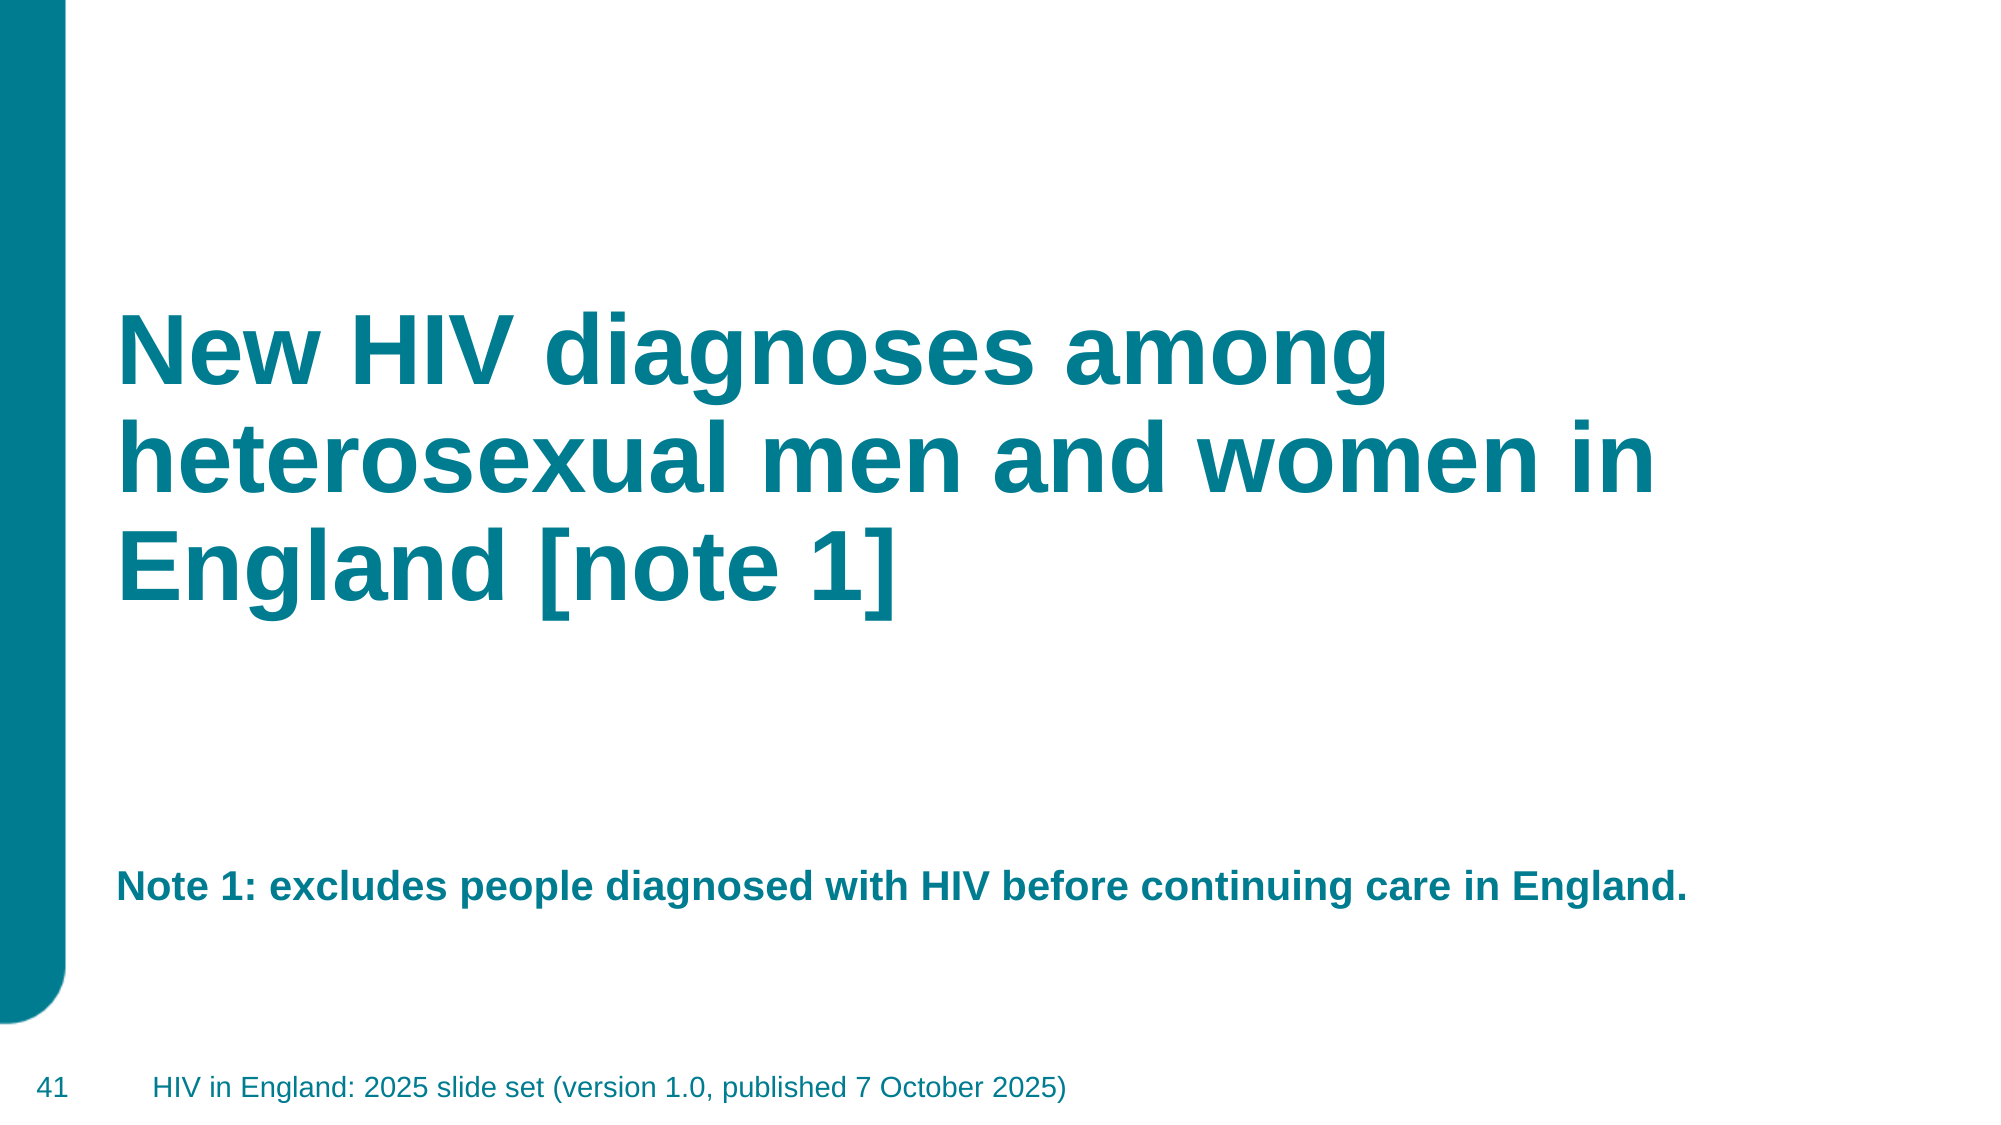

# New HIV diagnoses among heterosexual men and women in England [note 1]
Note 1: excludes people diagnosed with HIV before continuing care in England.
41
HIV in England: 2025 slide set (version 1.0, published 7 October 2025)